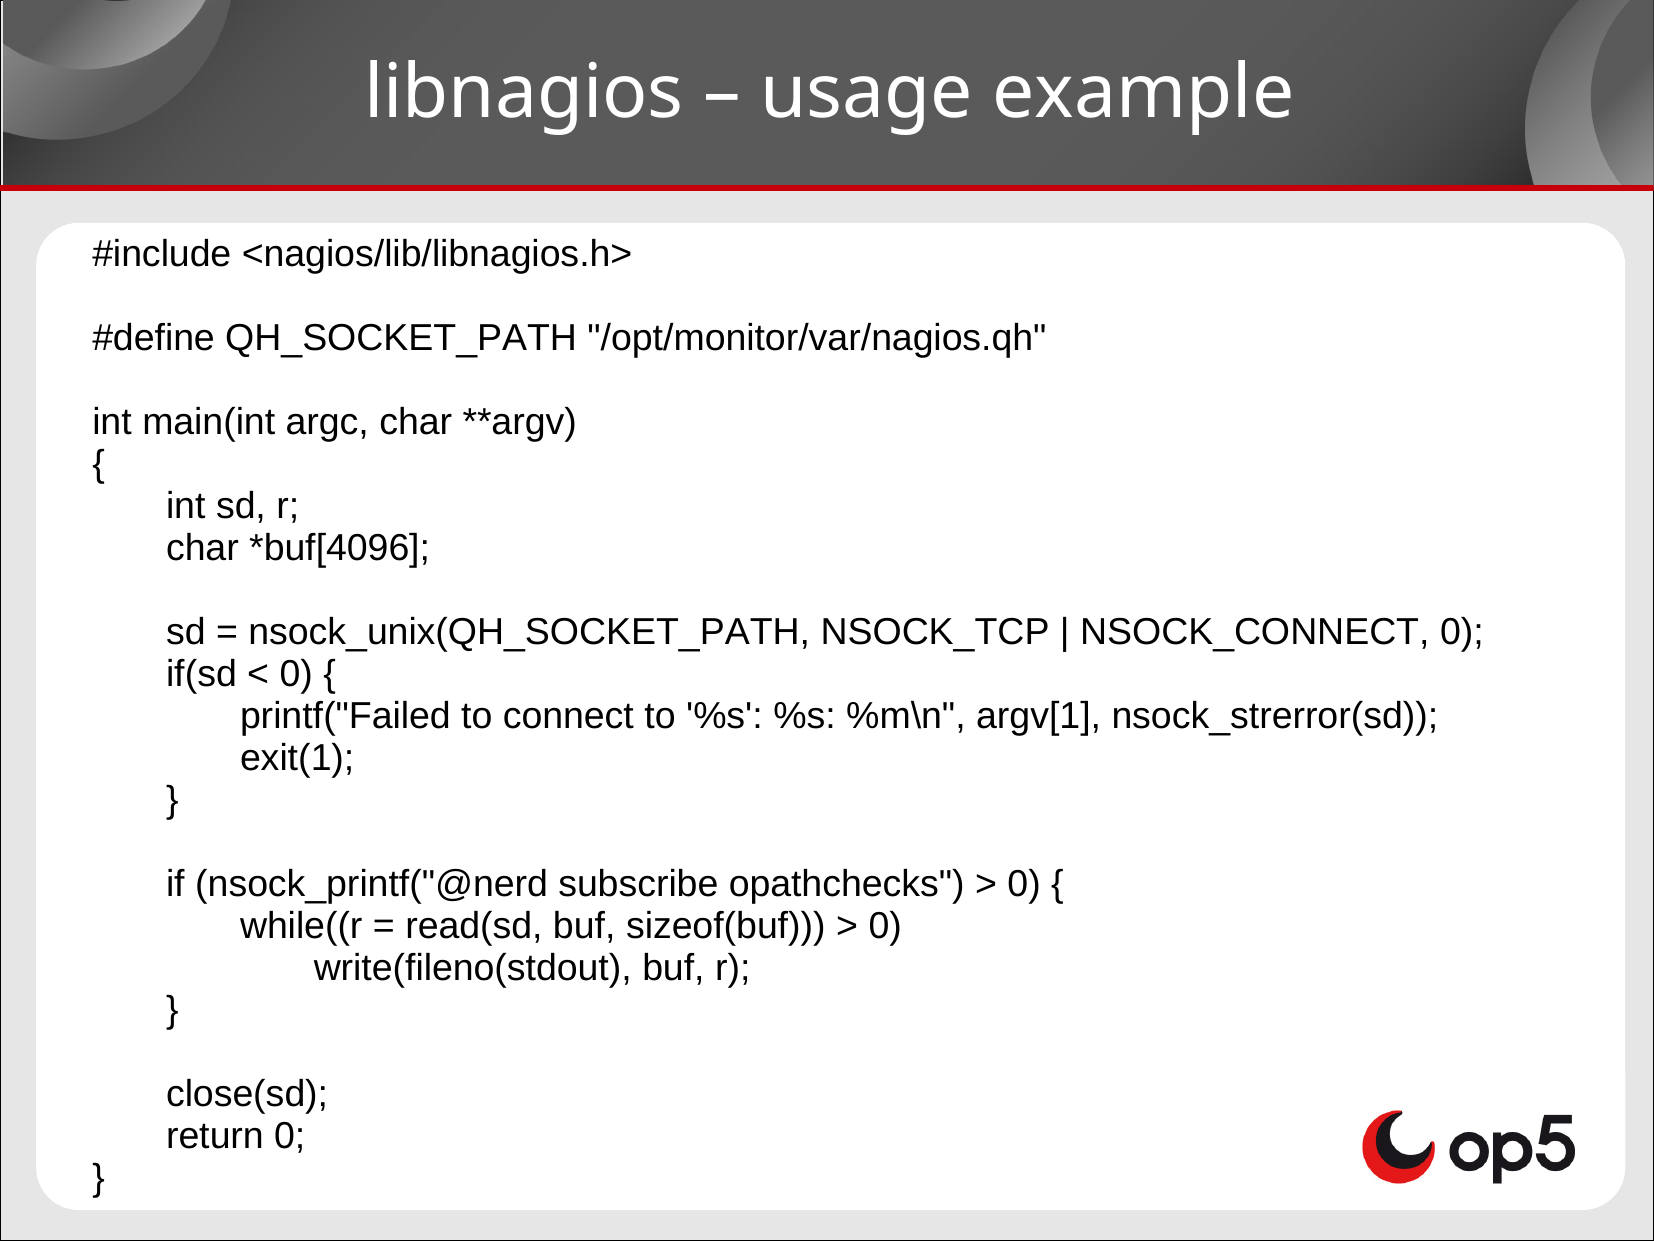

# libnagios – usage example
#include <nagios/lib/libnagios.h>
#define QH_SOCKET_PATH "/opt/monitor/var/nagios.qh"
int main(int argc, char **argv)
{
	int sd, r;
	char *buf[4096];
	sd = nsock_unix(QH_SOCKET_PATH, NSOCK_TCP | NSOCK_CONNECT, 0);
	if(sd < 0) {
		printf("Failed to connect to '%s': %s: %m\n", argv[1], nsock_strerror(sd));
		exit(1);
	}
	if (nsock_printf("@nerd subscribe opathchecks") > 0) {
		while((r = read(sd, buf, sizeof(buf))) > 0)
			write(fileno(stdout), buf, r);
	}
	close(sd);
	return 0;
}